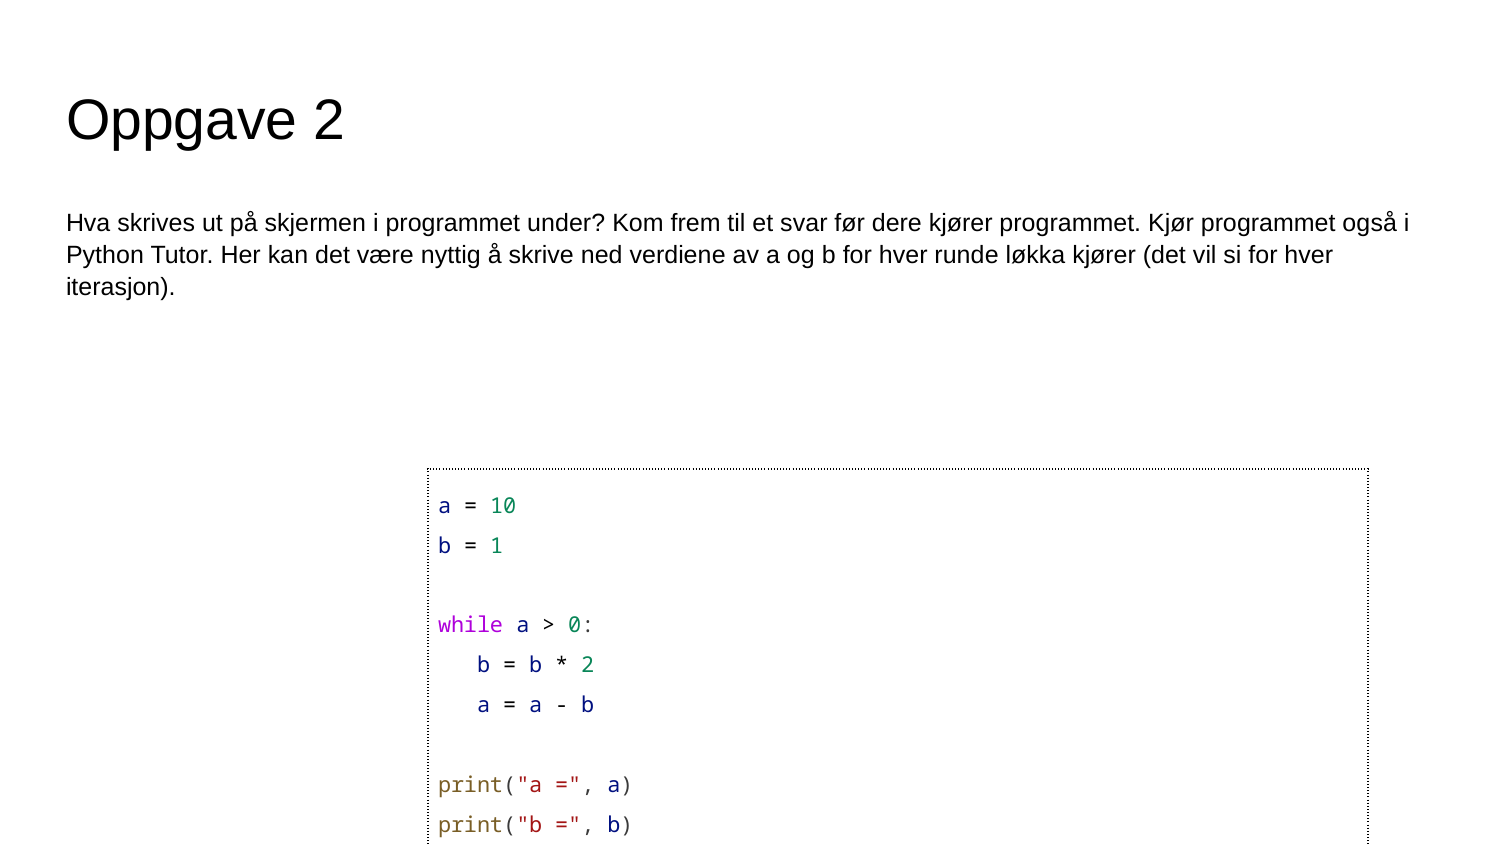

# Oppgave 2
Hva skrives ut på skjermen i programmet under? Kom frem til et svar før dere kjører programmet. Kjør programmet også i Python Tutor. Her kan det være nyttig å skrive ned verdiene av a og b for hver runde løkka kjører (det vil si for hver iterasjon).
| a = 10 b = 1 while a > 0: b = b \* 2 a = a - b print("a =", a) print("b =", b) |
| --- |